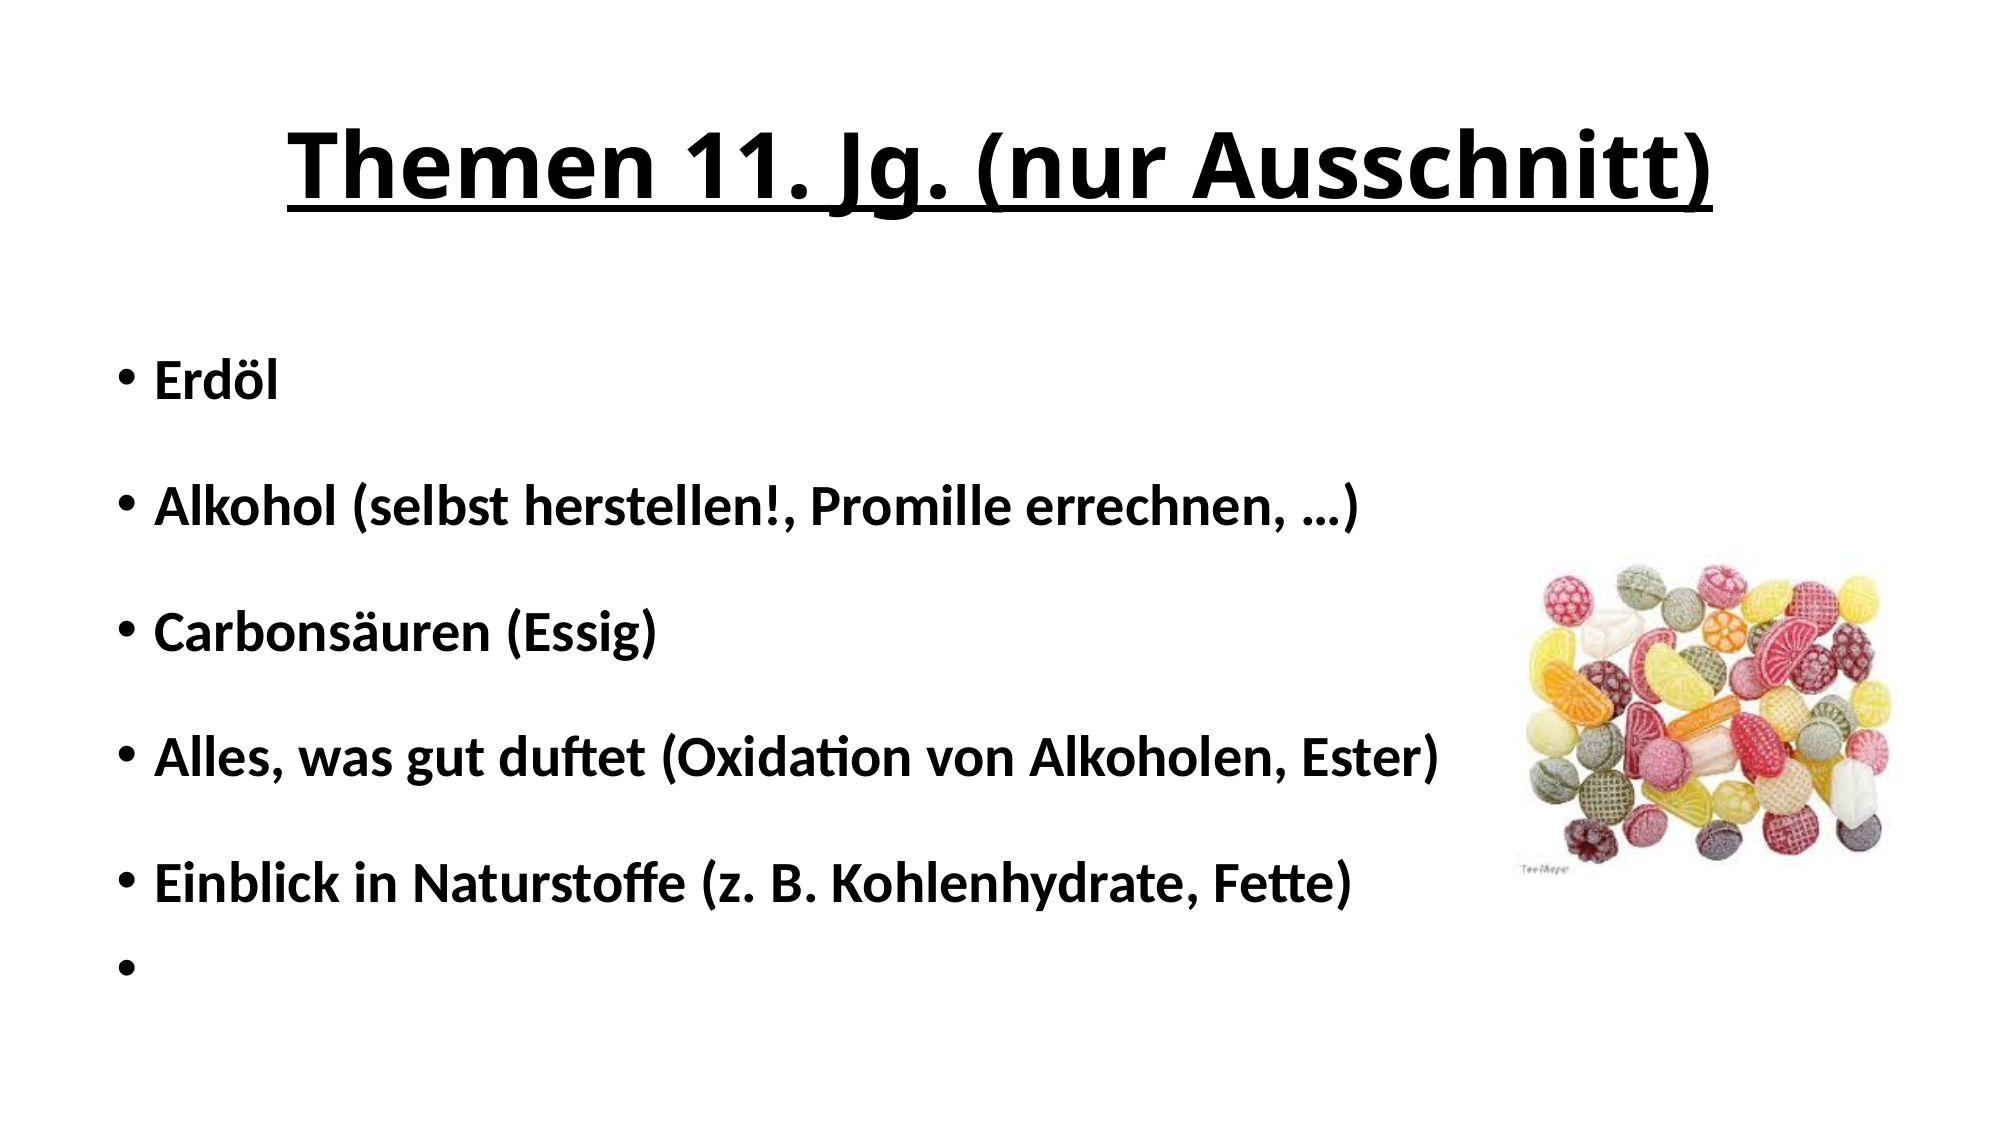

# Themen 11. Jg. (nur Ausschnitt)
Erdöl
Alkohol (selbst herstellen!, Promille errechnen, …)
Carbonsäuren (Essig)
Alles, was gut duftet (Oxidation von Alkoholen, Ester)
Einblick in Naturstoffe (z. B. Kohlenhydrate, Fette)